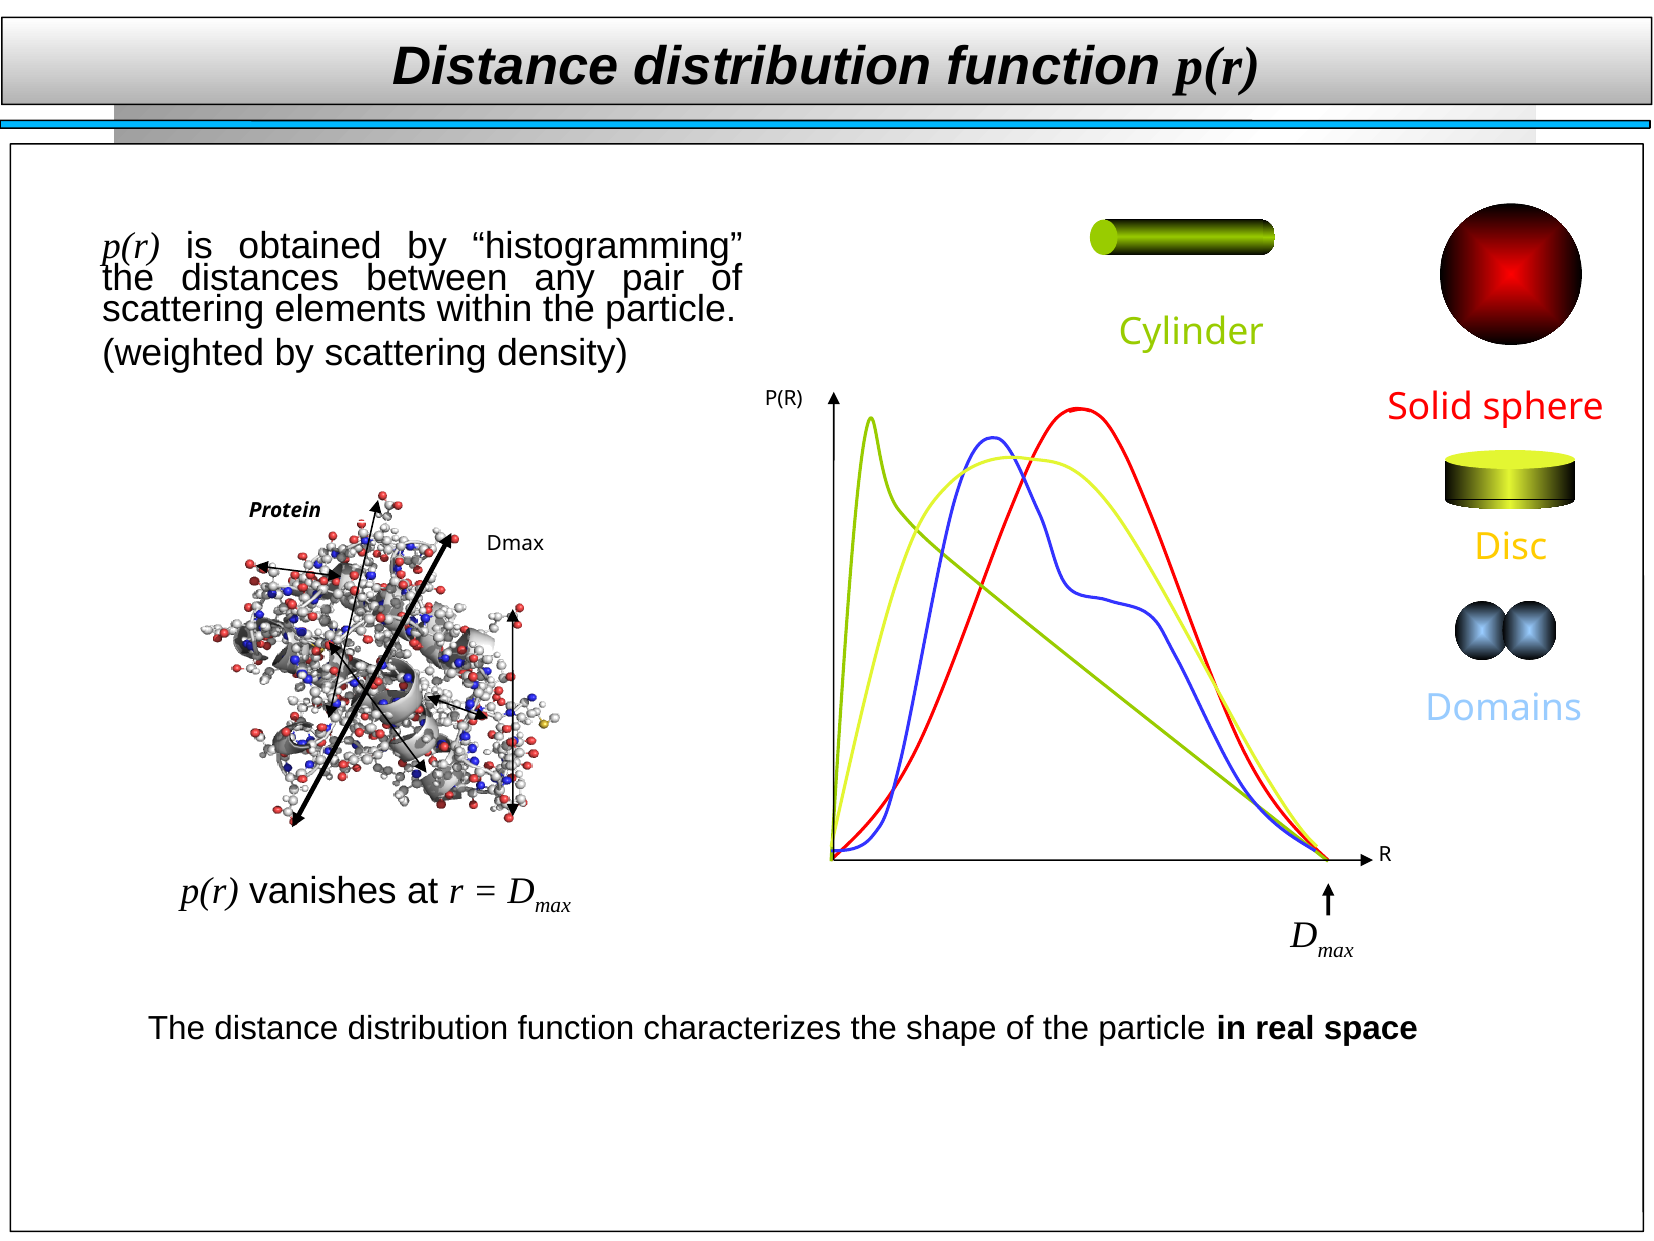

Distance distribution function p(r)
Solid sphere
Cylinder
p(r) is obtained by “histogramming” the distances between any pair of scattering elements within the particle.
(weighted by scattering density)
P(R)
R
Domains
Disc
Protein
Dmax
p(r) vanishes at r = Dmax
Dmax
The distance distribution function characterizes the shape of the particle in real space